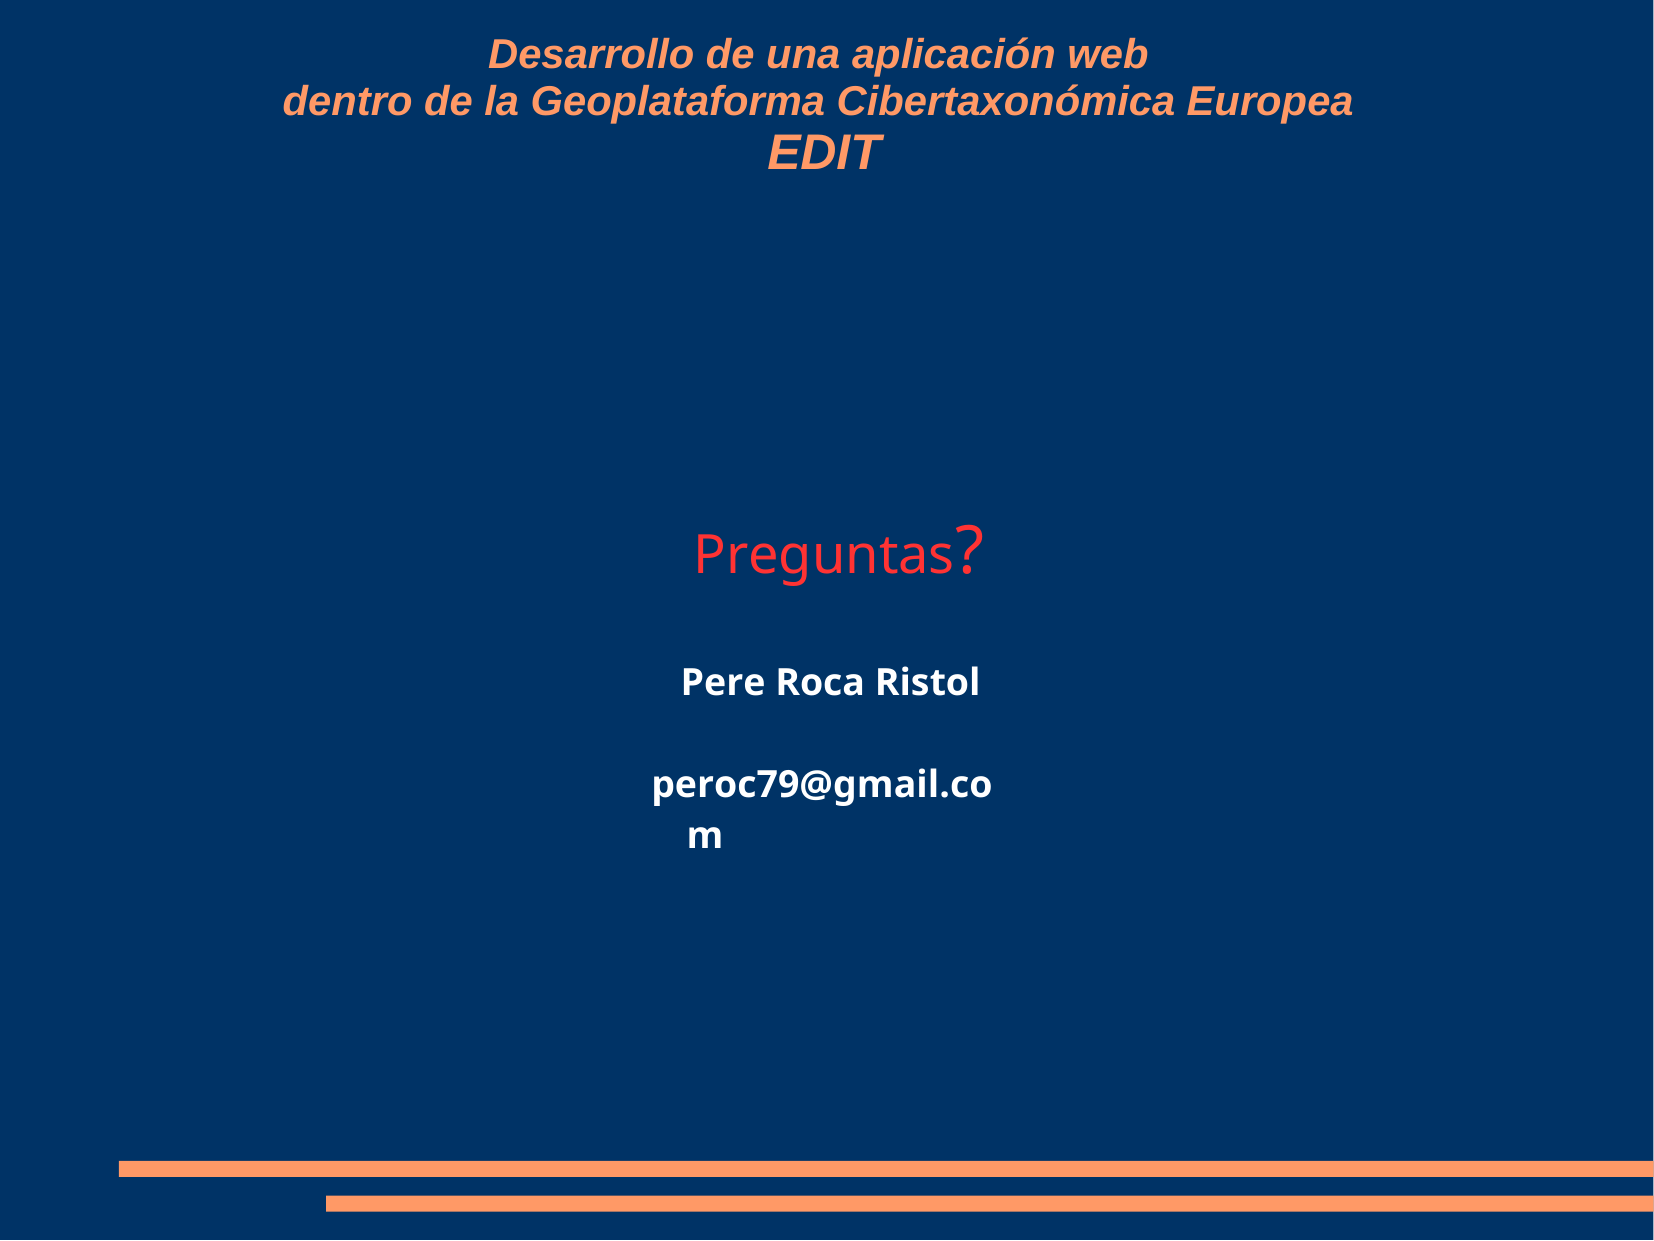

# Desarrollo de una aplicación web dentro de la Geoplataforma Cibertaxonómica Europea EDIT
 Preguntas?
 Pere Roca Ristol
peroc79@gmail.com